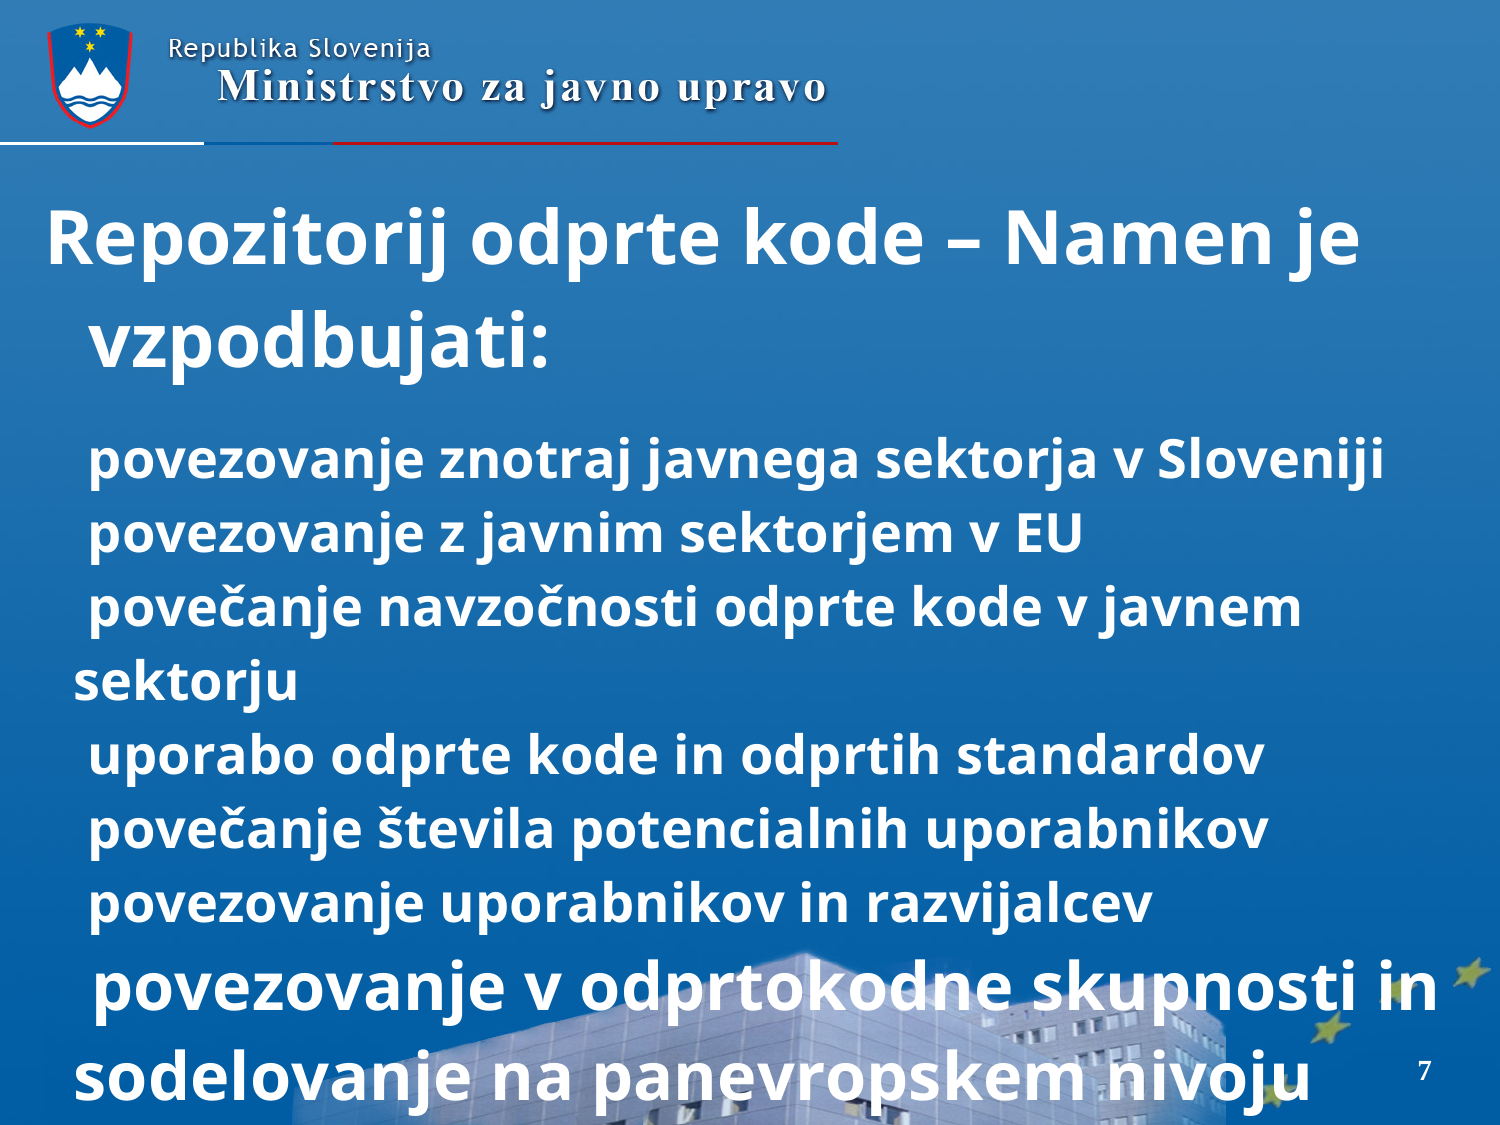

# Repozitorij odprte kode – Namen je vzpodbujati:
 povezovanje znotraj javnega sektorja v Sloveniji
 povezovanje z javnim sektorjem v EU
 povečanje navzočnosti odprte kode v javnem sektorju
 uporabo odprte kode in odprtih standardov
 povečanje števila potencialnih uporabnikov
 povezovanje uporabnikov in razvijalcev
 povezovanje v odprtokodne skupnosti in sodelovanje na panevropskem nivoju
7